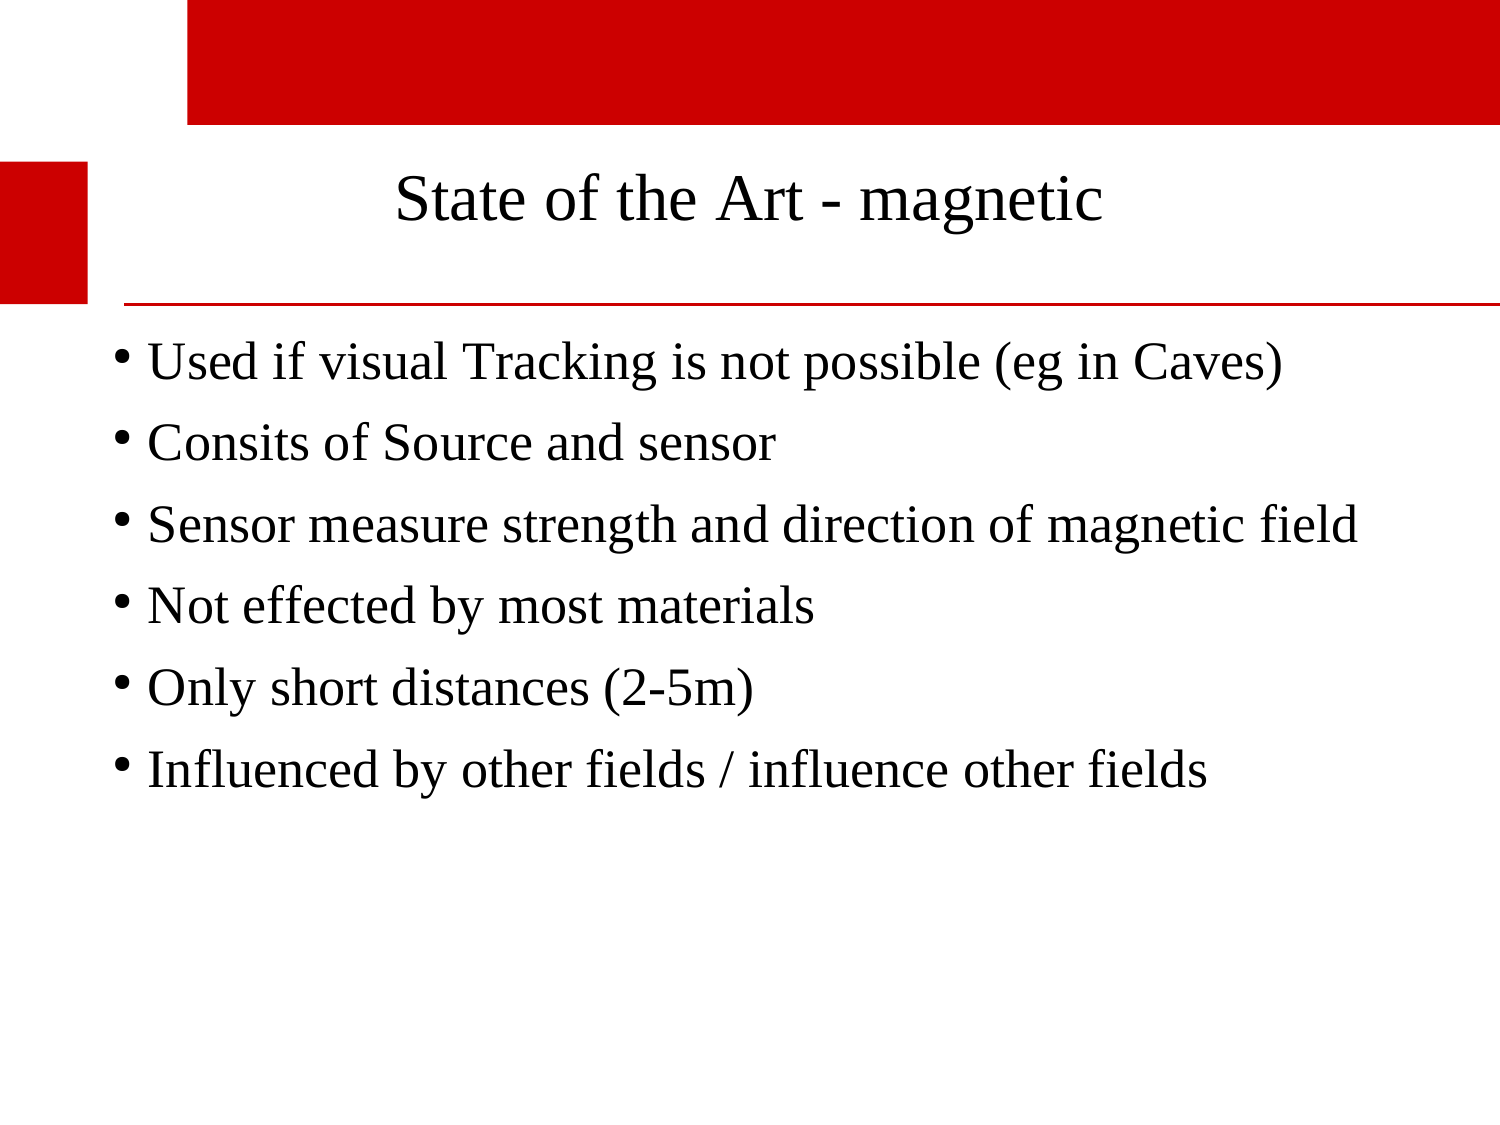

# State of the Art - magnetic
Used if visual Tracking is not possible (eg in Caves)
Consits of Source and sensor
Sensor measure strength and direction of magnetic field
Not effected by most materials
Only short distances (2-5m)
Influenced by other fields / influence other fields